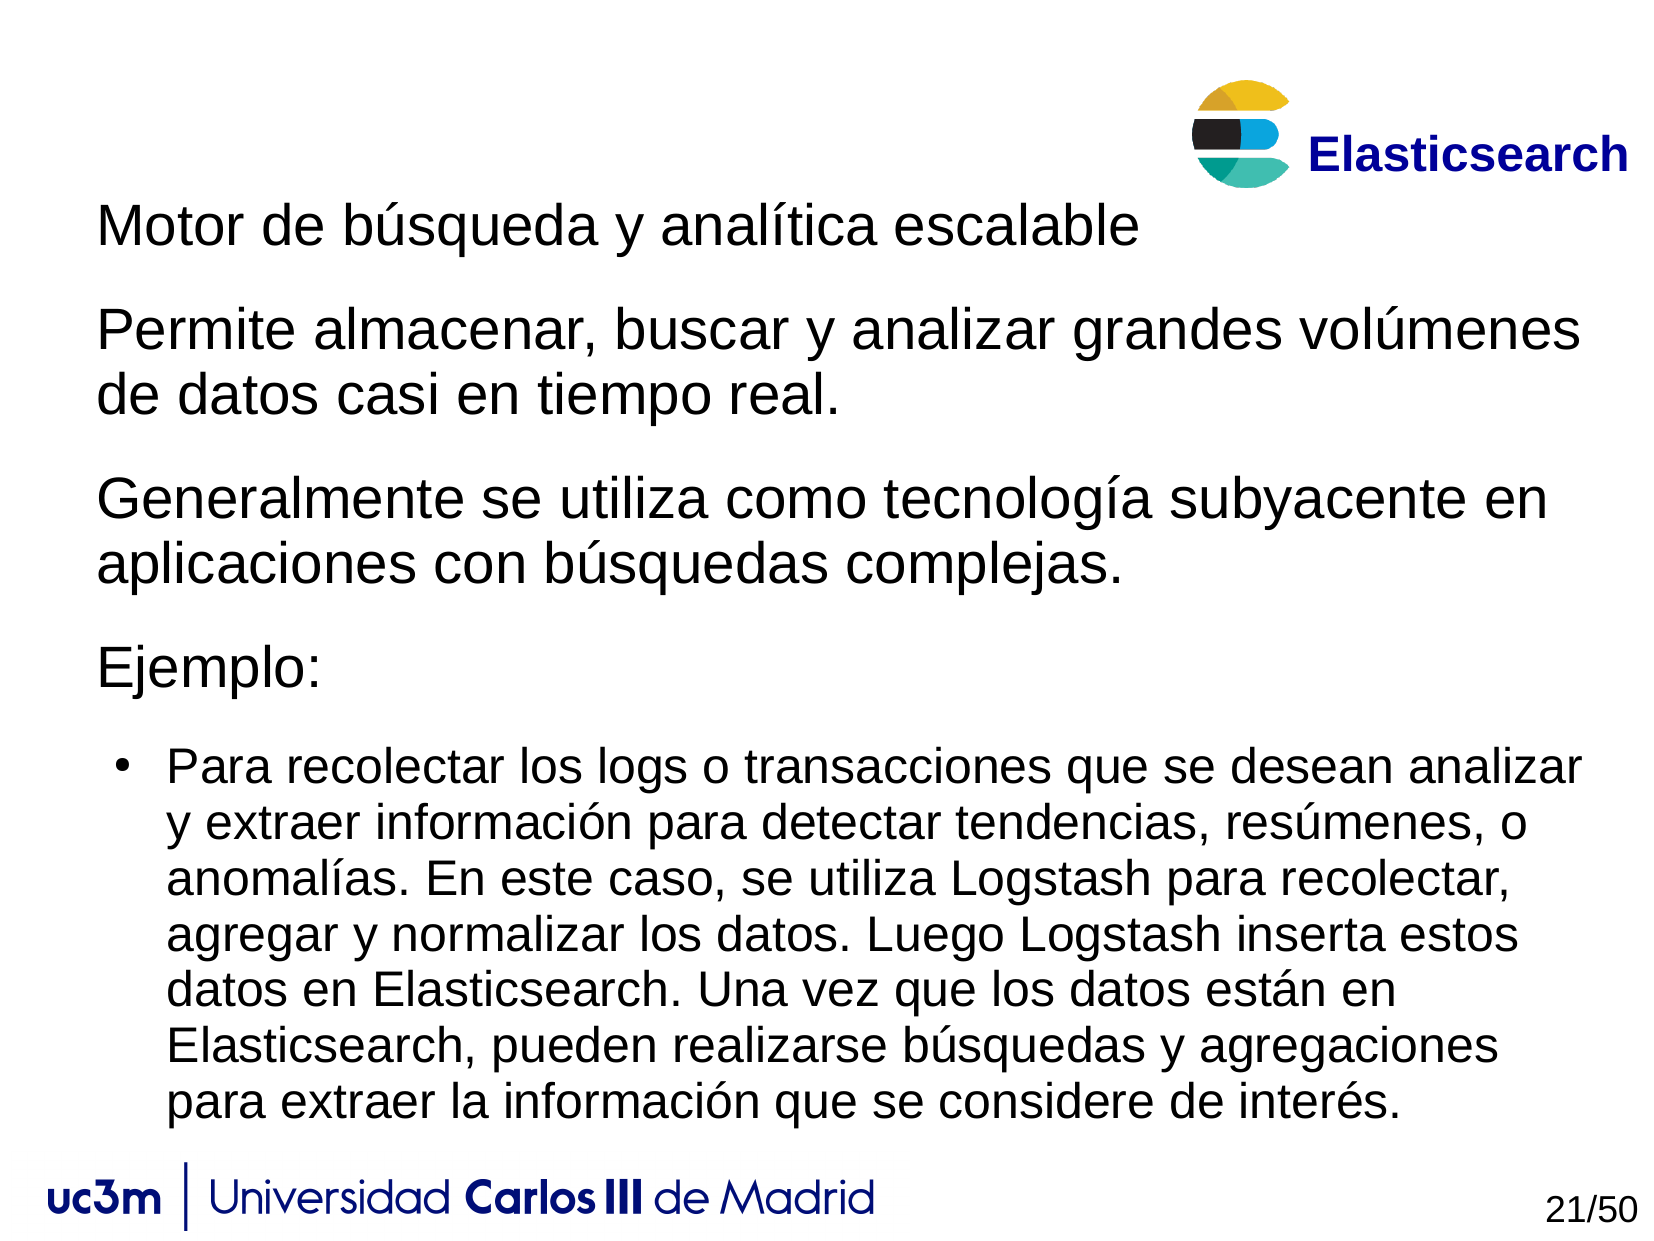

# Elasticsearch
Motor de búsqueda y analítica escalable
Permite almacenar, buscar y analizar grandes volúmenes de datos casi en tiempo real.
Generalmente se utiliza como tecnología subyacente en aplicaciones con búsquedas complejas.
Ejemplo:
Para recolectar los logs o transacciones que se desean analizar y extraer información para detectar tendencias, resúmenes, o anomalías. En este caso, se utiliza Logstash para recolectar, agregar y normalizar los datos. Luego Logstash inserta estos datos en Elasticsearch. Una vez que los datos están en Elasticsearch, pueden realizarse búsquedas y agregaciones para extraer la información que se considere de interés.